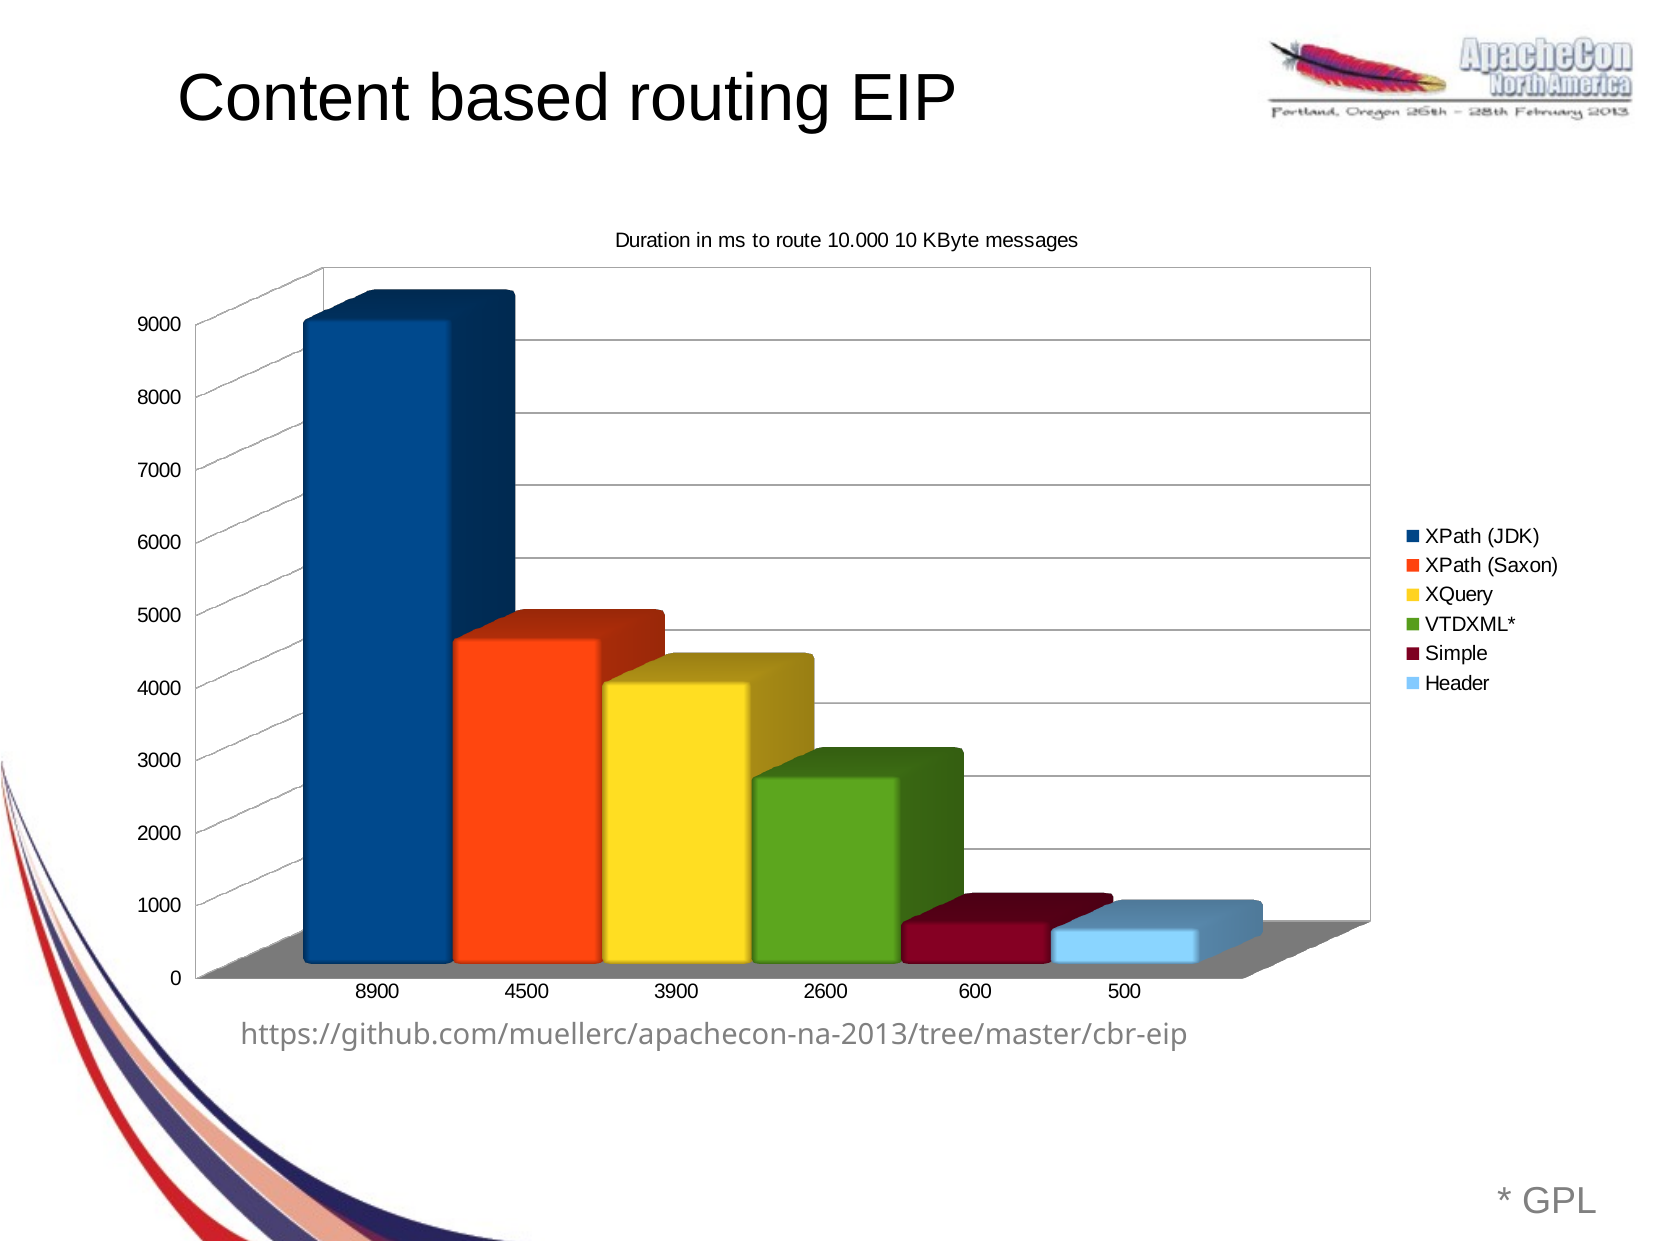

# Content based routing EIP
[unsupported chart]
https://github.com/muellerc/apachecon-na-2013/tree/master/cbr-eip
* GPL